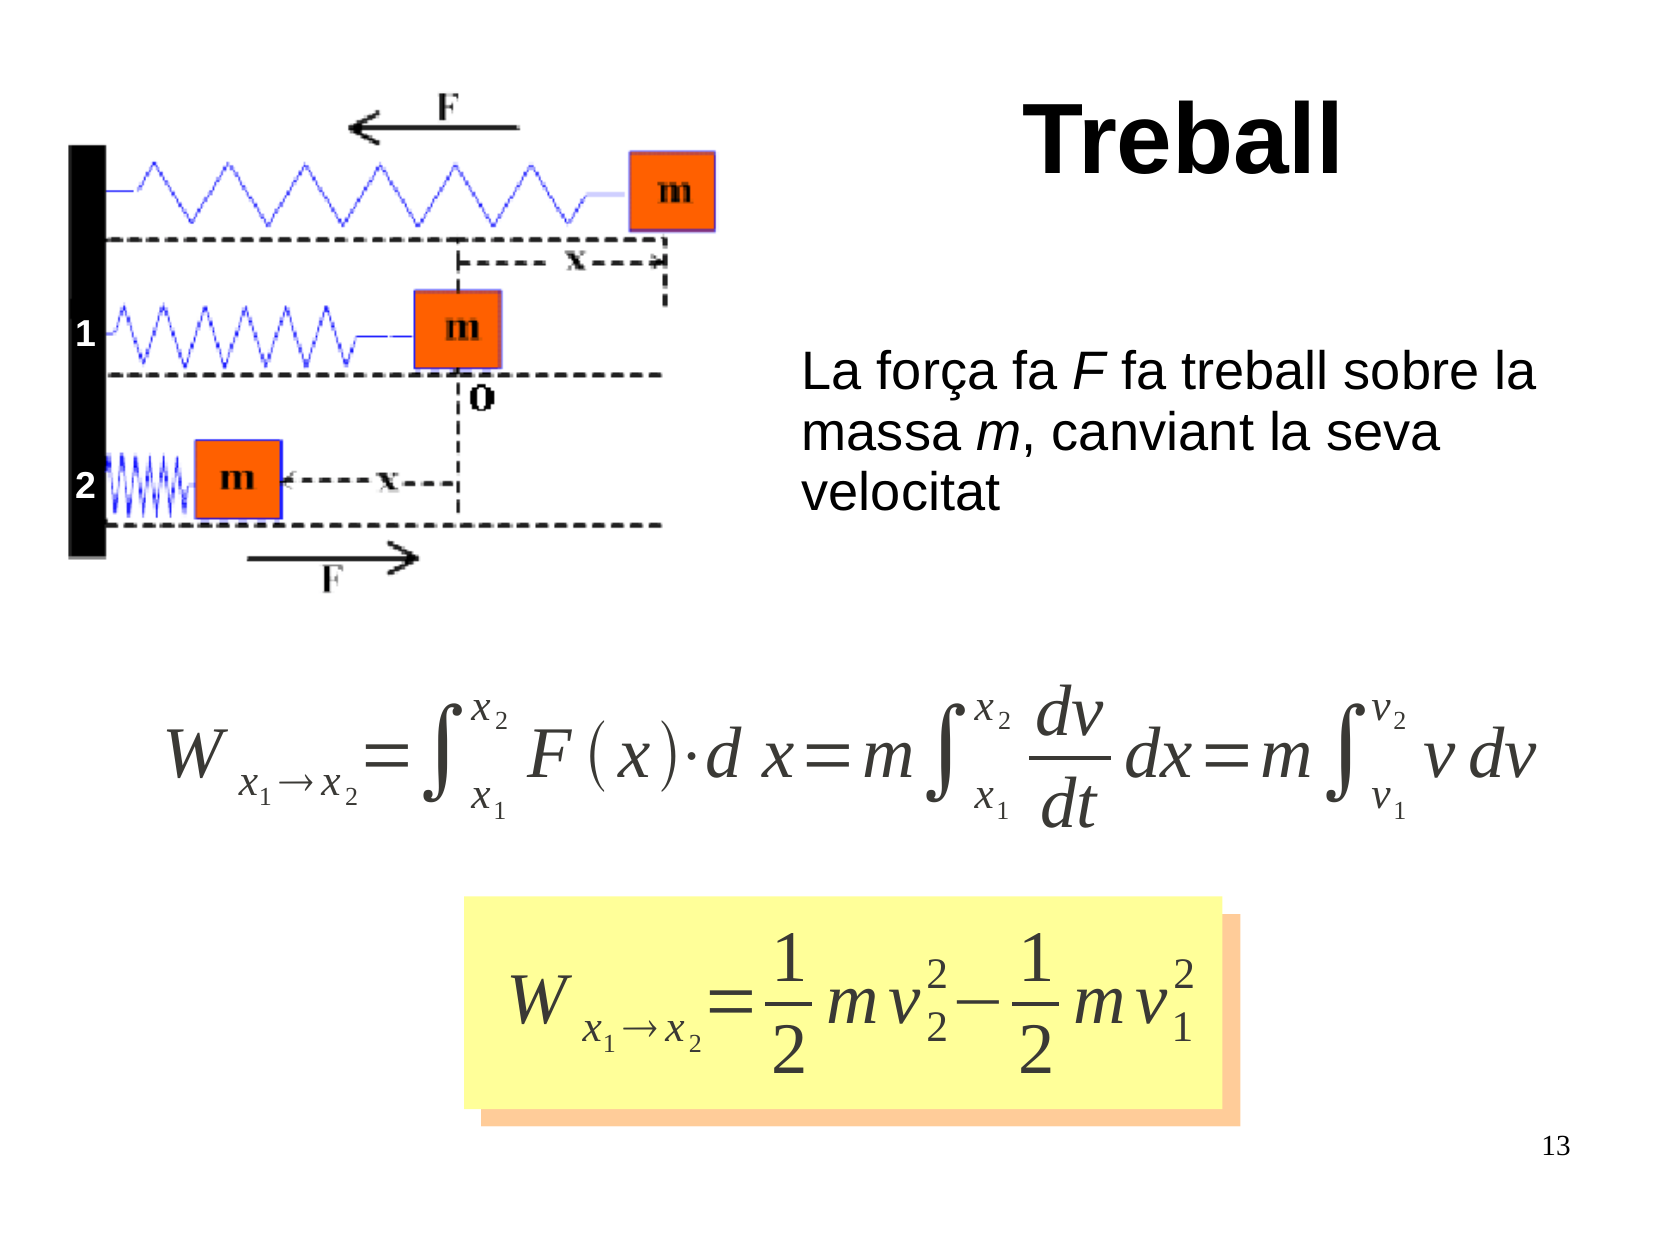

Treball
1
2
La força fa F fa treball sobre la massa m, canviant la seva velocitat
13